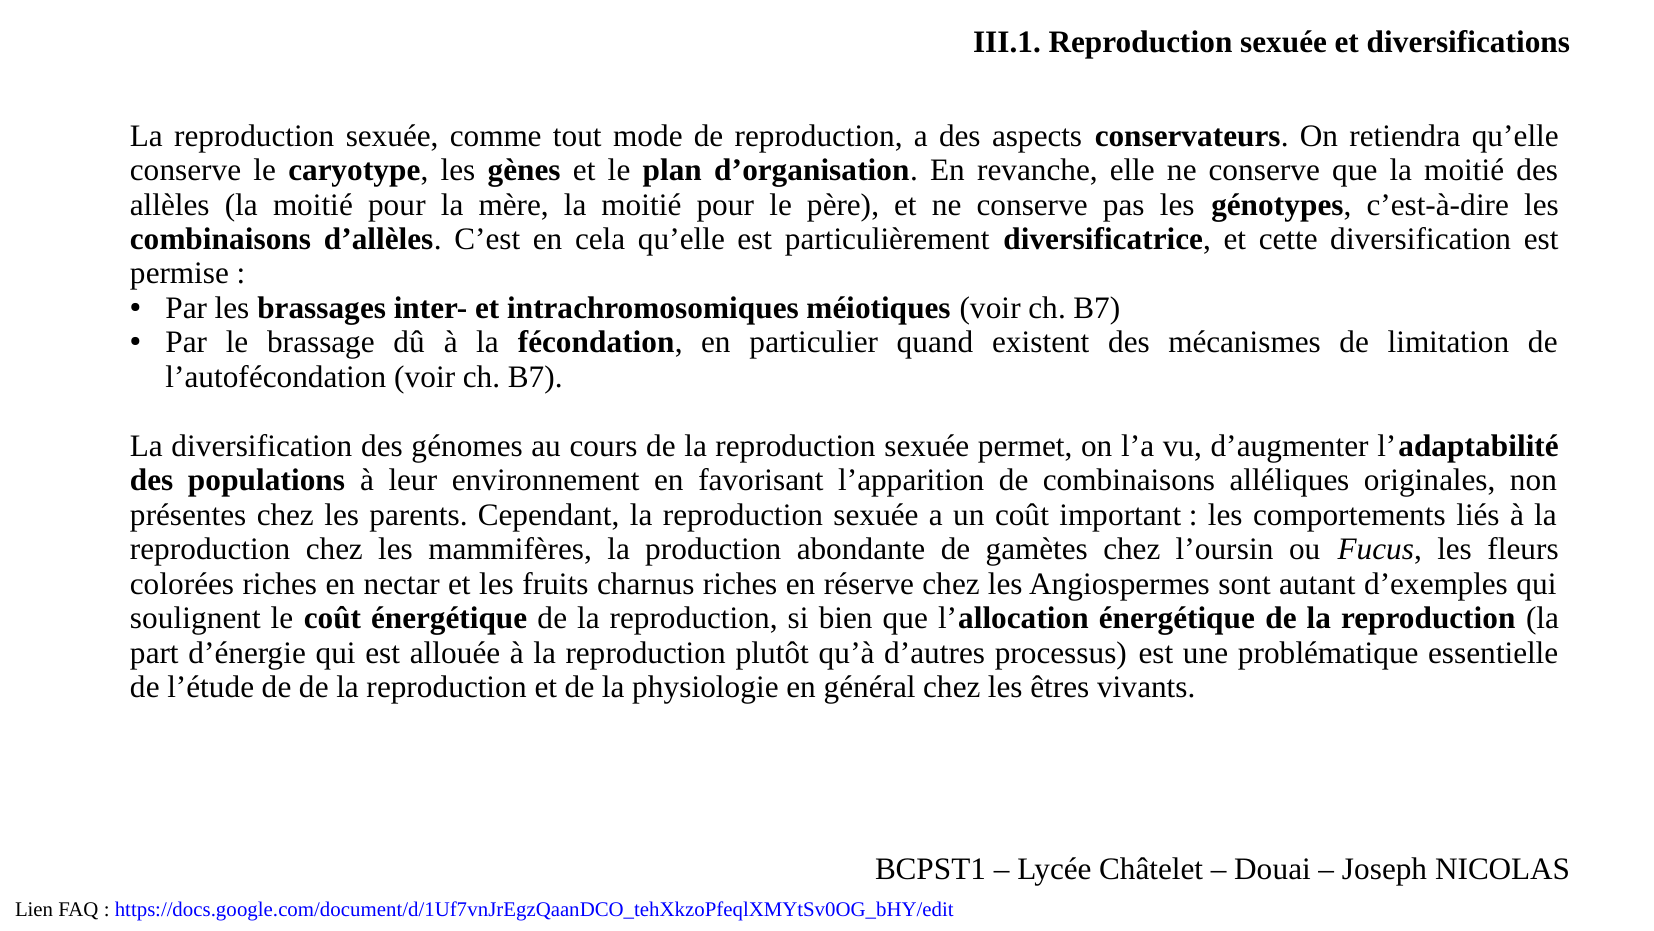

III.1. Reproduction sexuée et diversifications
La reproduction sexuée, comme tout mode de reproduction, a des aspects conservateurs. On retiendra qu’elle conserve le caryotype, les gènes et le plan d’organisation. En revanche, elle ne conserve que la moitié des allèles (la moitié pour la mère, la moitié pour le père), et ne conserve pas les génotypes, c’est-à-dire les combinaisons d’allèles. C’est en cela qu’elle est particulièrement diversificatrice, et cette diversification est permise :
Par les brassages inter- et intrachromosomiques méiotiques (voir ch. B7)
Par le brassage dû à la fécondation, en particulier quand existent des mécanismes de limitation de l’autofécondation (voir ch. B7).
La diversification des génomes au cours de la reproduction sexuée permet, on l’a vu, d’augmenter l’adaptabilité des populations à leur environnement en favorisant l’apparition de combinaisons alléliques originales, non présentes chez les parents. Cependant, la reproduction sexuée a un coût important : les comportements liés à la reproduction chez les mammifères, la production abondante de gamètes chez l’oursin ou Fucus, les fleurs colorées riches en nectar et les fruits charnus riches en réserve chez les Angiospermes sont autant d’exemples qui soulignent le coût énergétique de la reproduction, si bien que l’allocation énergétique de la reproduction (la part d’énergie qui est allouée à la reproduction plutôt qu’à d’autres processus) est une problématique essentielle de l’étude de de la reproduction et de la physiologie en général chez les êtres vivants.
BCPST1 – Lycée Châtelet – Douai – Joseph NICOLAS
Lien FAQ : https://docs.google.com/document/d/1Uf7vnJrEgzQaanDCO_tehXkzoPfeqlXMYtSv0OG_bHY/edit